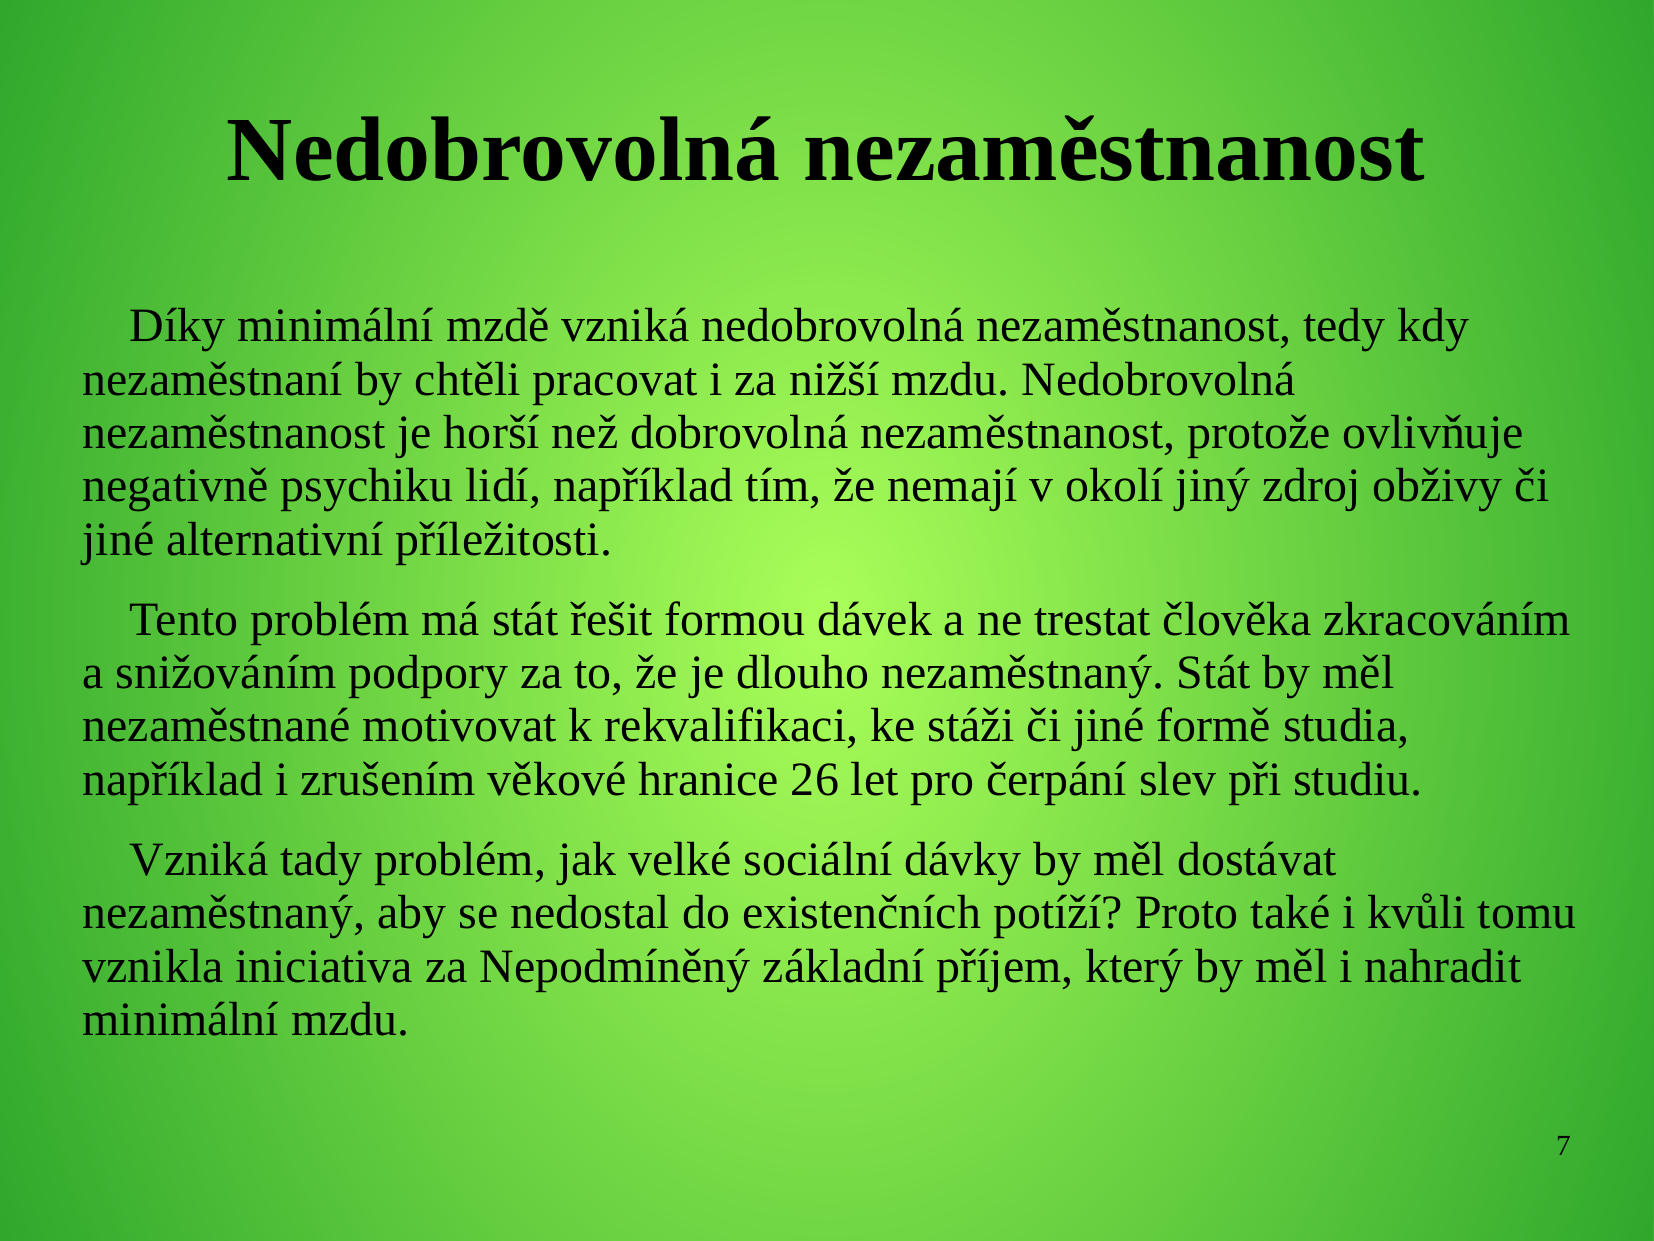

# Nedobrovolná nezaměstnanost
 	Díky minimální mzdě vzniká nedobrovolná nezaměstnanost, tedy kdy nezaměstnaní by chtěli pracovat i za nižší mzdu. Nedobrovolná nezaměstnanost je horší než dobrovolná nezaměstnanost, protože ovlivňuje negativně psychiku lidí, například tím, že nemají v okolí jiný zdroj obživy či jiné alternativní příležitosti.
 	Tento problém má stát řešit formou dávek a ne trestat člověka zkracováním a snižováním podpory za to, že je dlouho nezaměstnaný. Stát by měl nezaměstnané motivovat k rekvalifikaci, ke stáži či jiné formě studia, například i zrušením věkové hranice 26 let pro čerpání slev při studiu.
 	Vzniká tady problém, jak velké sociální dávky by měl dostávat nezaměstnaný, aby se nedostal do existenčních potíží? Proto také i kvůli tomu vznikla iniciativa za Nepodmíněný základní příjem, který by měl i nahradit minimální mzdu.
7